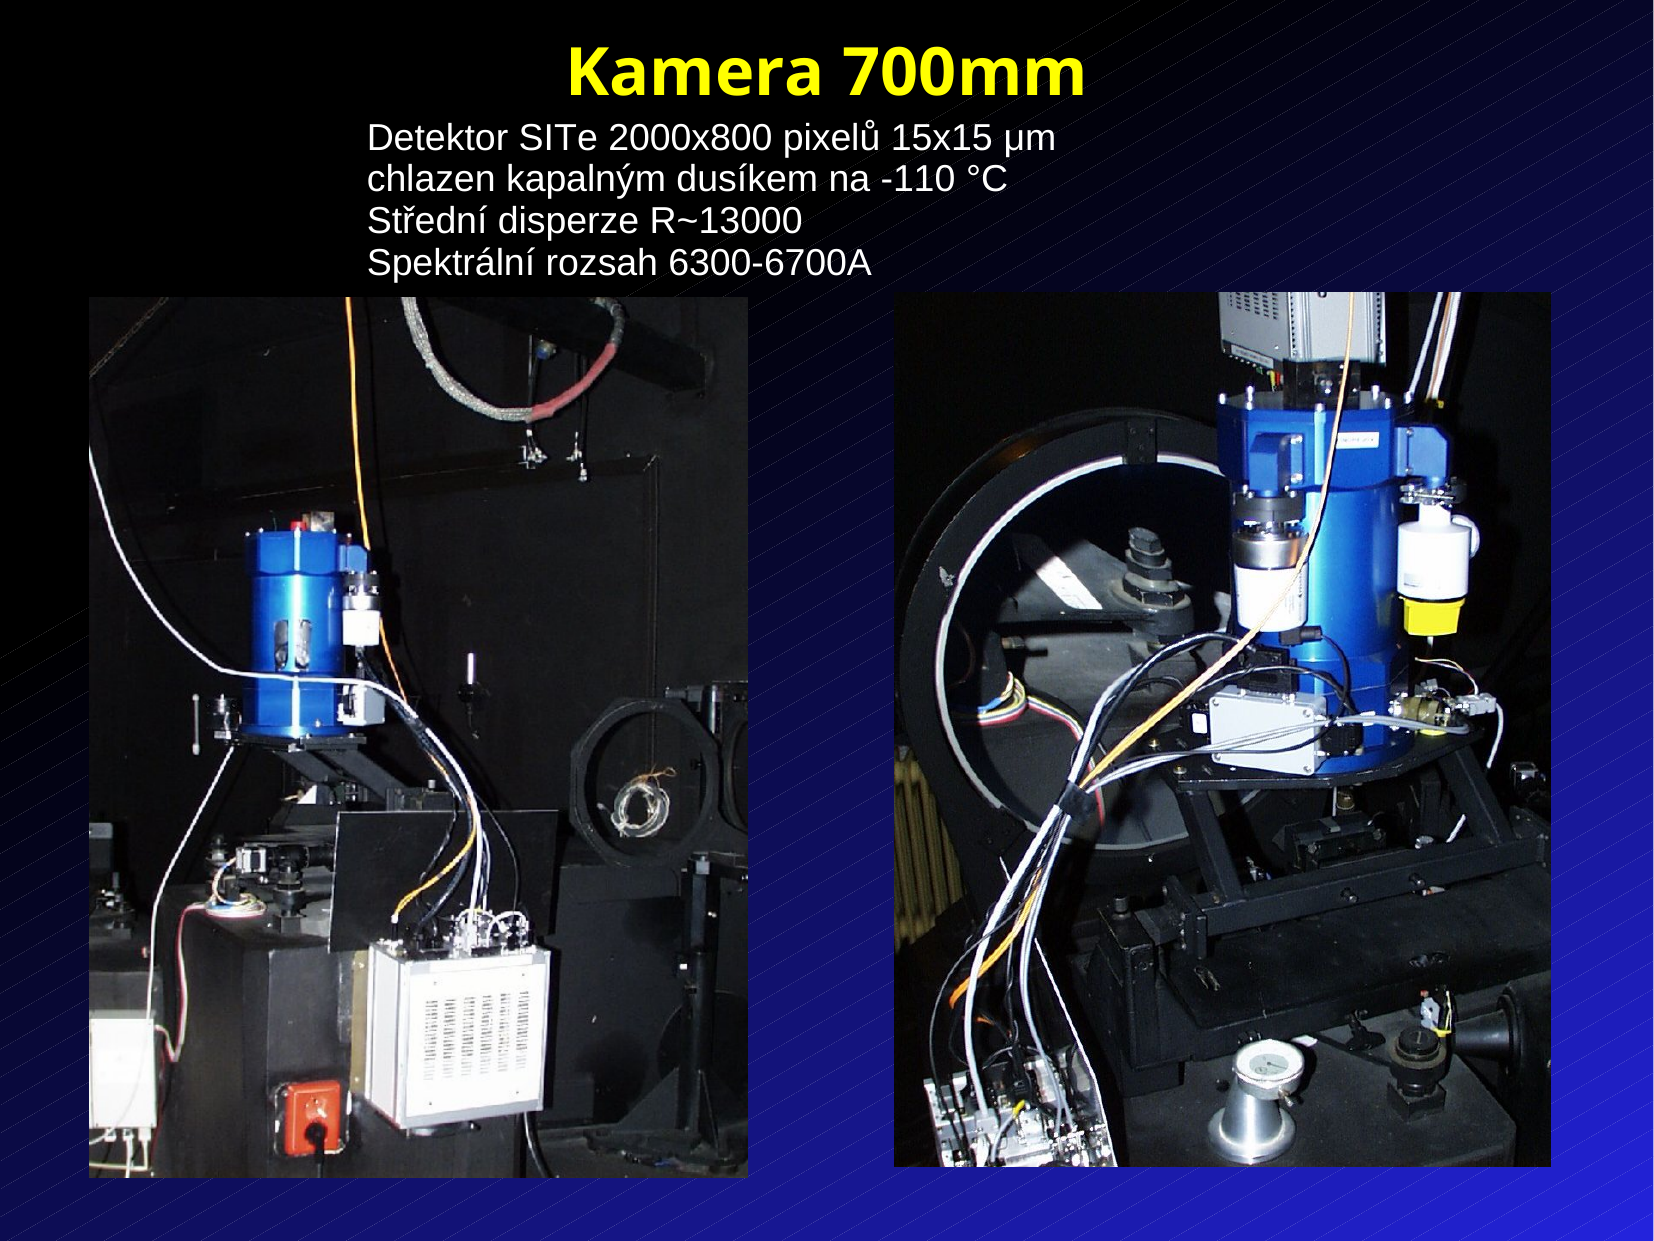

# Kamera 700mm
Detektor SITe 2000x800 pixelů 15x15 μm
chlazen kapalným dusíkem na -110 °C
Střední disperze R~13000
Spektrální rozsah 6300-6700A